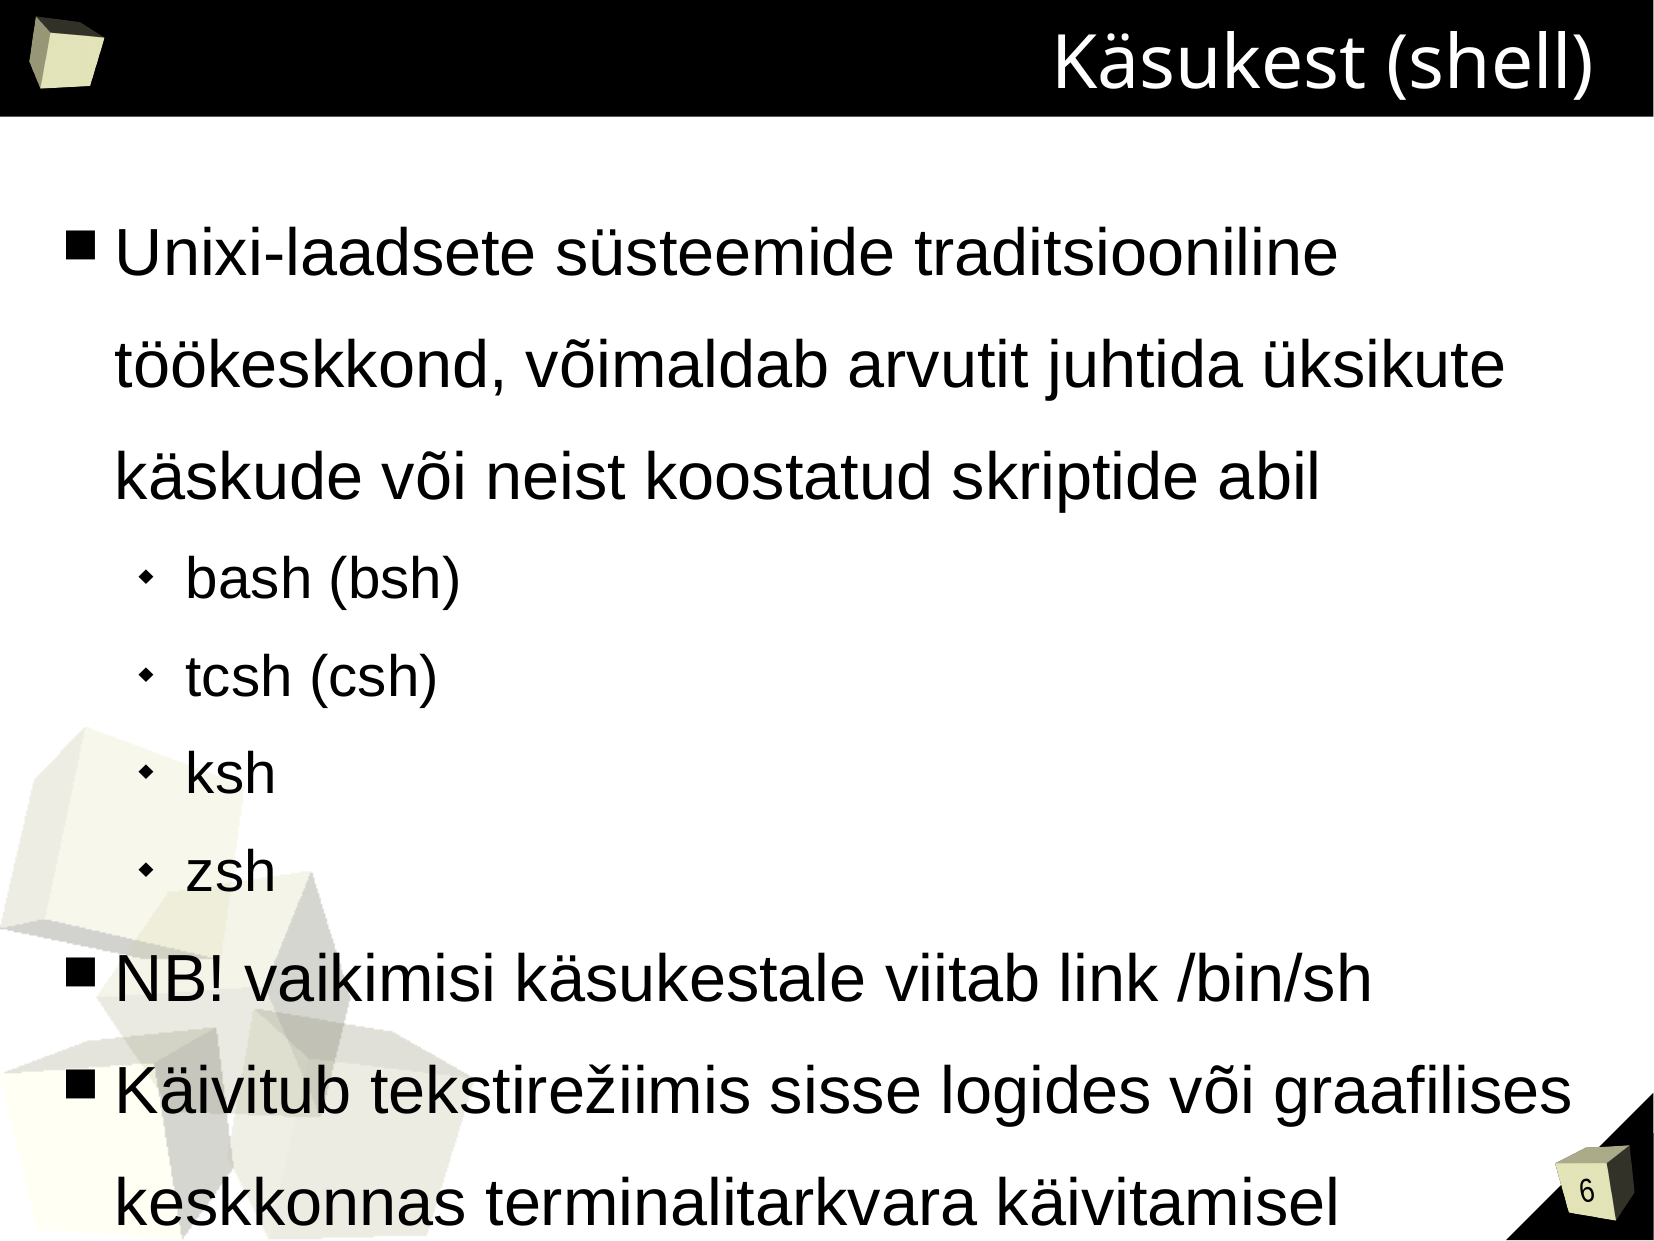

# Käsukest (shell)
Unixi-laadsete süsteemide traditsiooniline töökeskkond, võimaldab arvutit juhtida üksikute käskude või neist koostatud skriptide abil
bash (bsh)
tcsh (csh)
ksh
zsh
NB! vaikimisi käsukestale viitab link /bin/sh
Käivitub tekstirežiimis sisse logides või graafilises keskkonnas terminalitarkvara käivitamisel